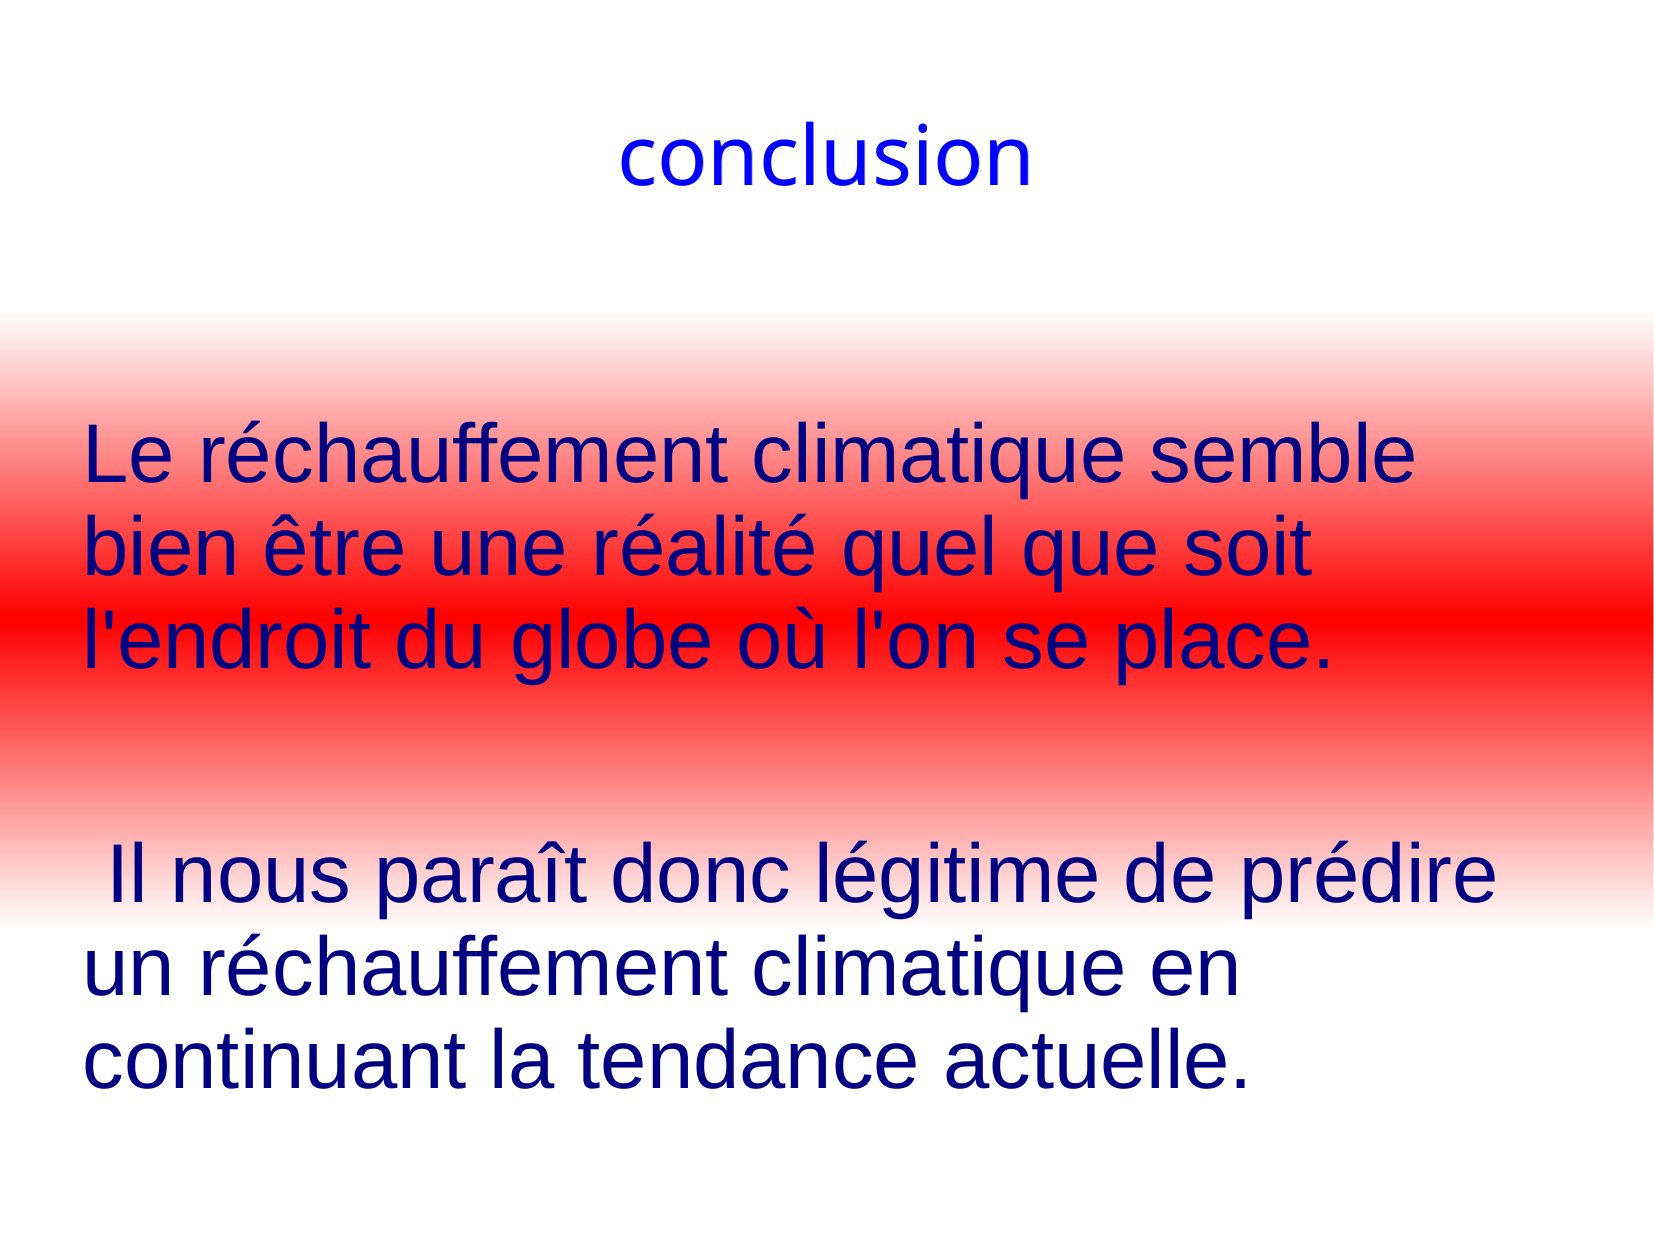

conclusion
# Le réchauffement climatique semble bien être une réalité quel que soit l'endroit du globe où l'on se place.
 Il nous paraît donc légitime de prédire un réchauffement climatique en continuant la tendance actuelle.